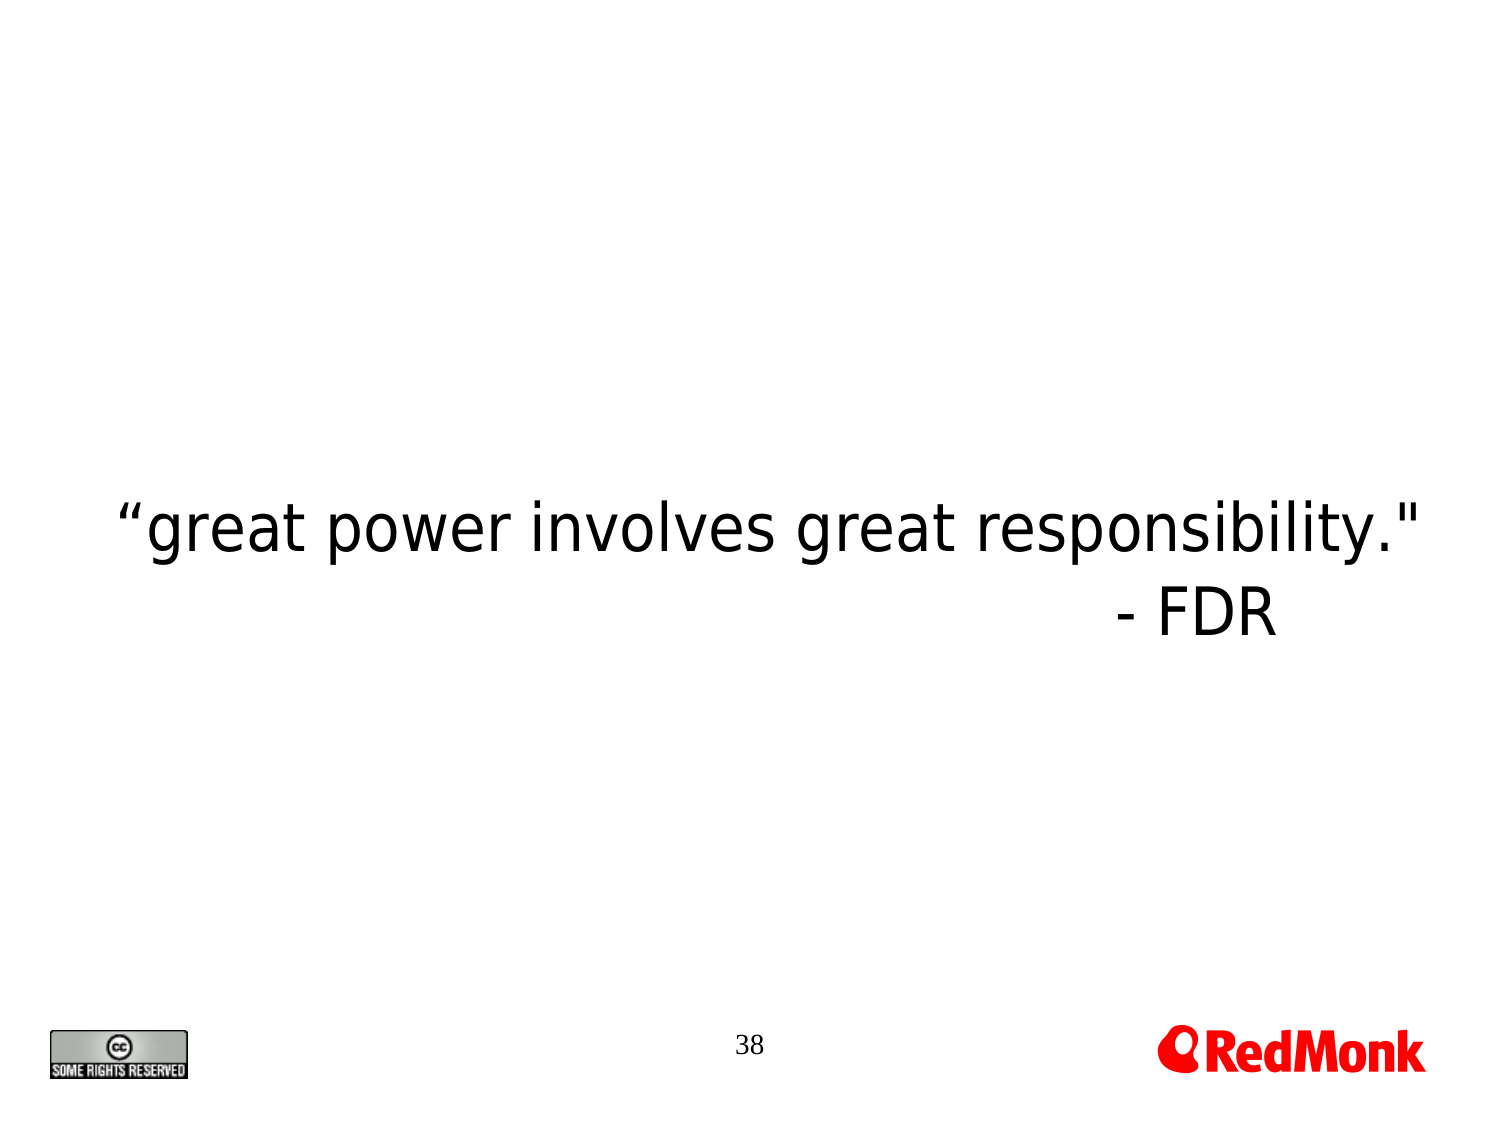

“great power involves great responsibility."
 - FDR